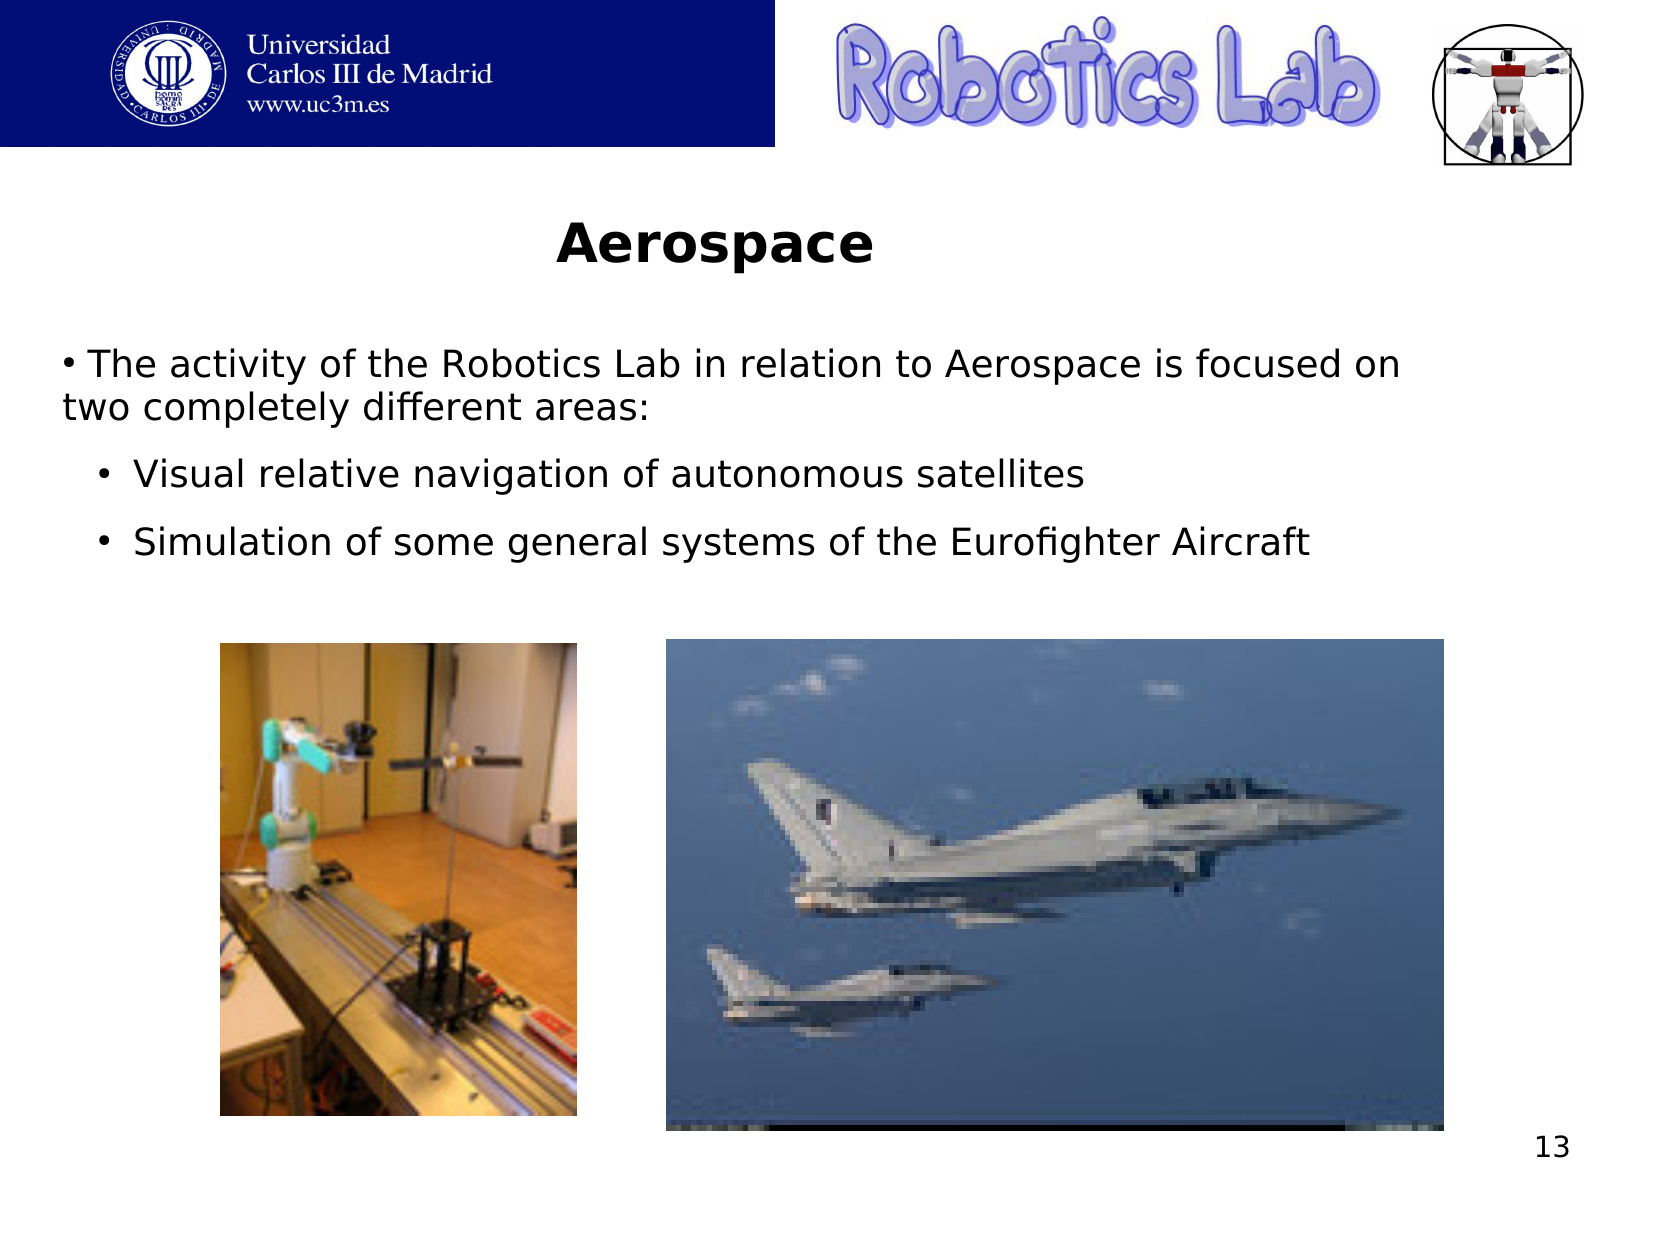

# Estructura Interdisciplinar e Internacional
Robotics Lab
Aerospace
 The activity of the Robotics Lab in relation to Aerospace is focused on two completely different areas:
Visual relative navigation of autonomous satellites
Simulation of some general systems of the Eurofighter Aircraft
13